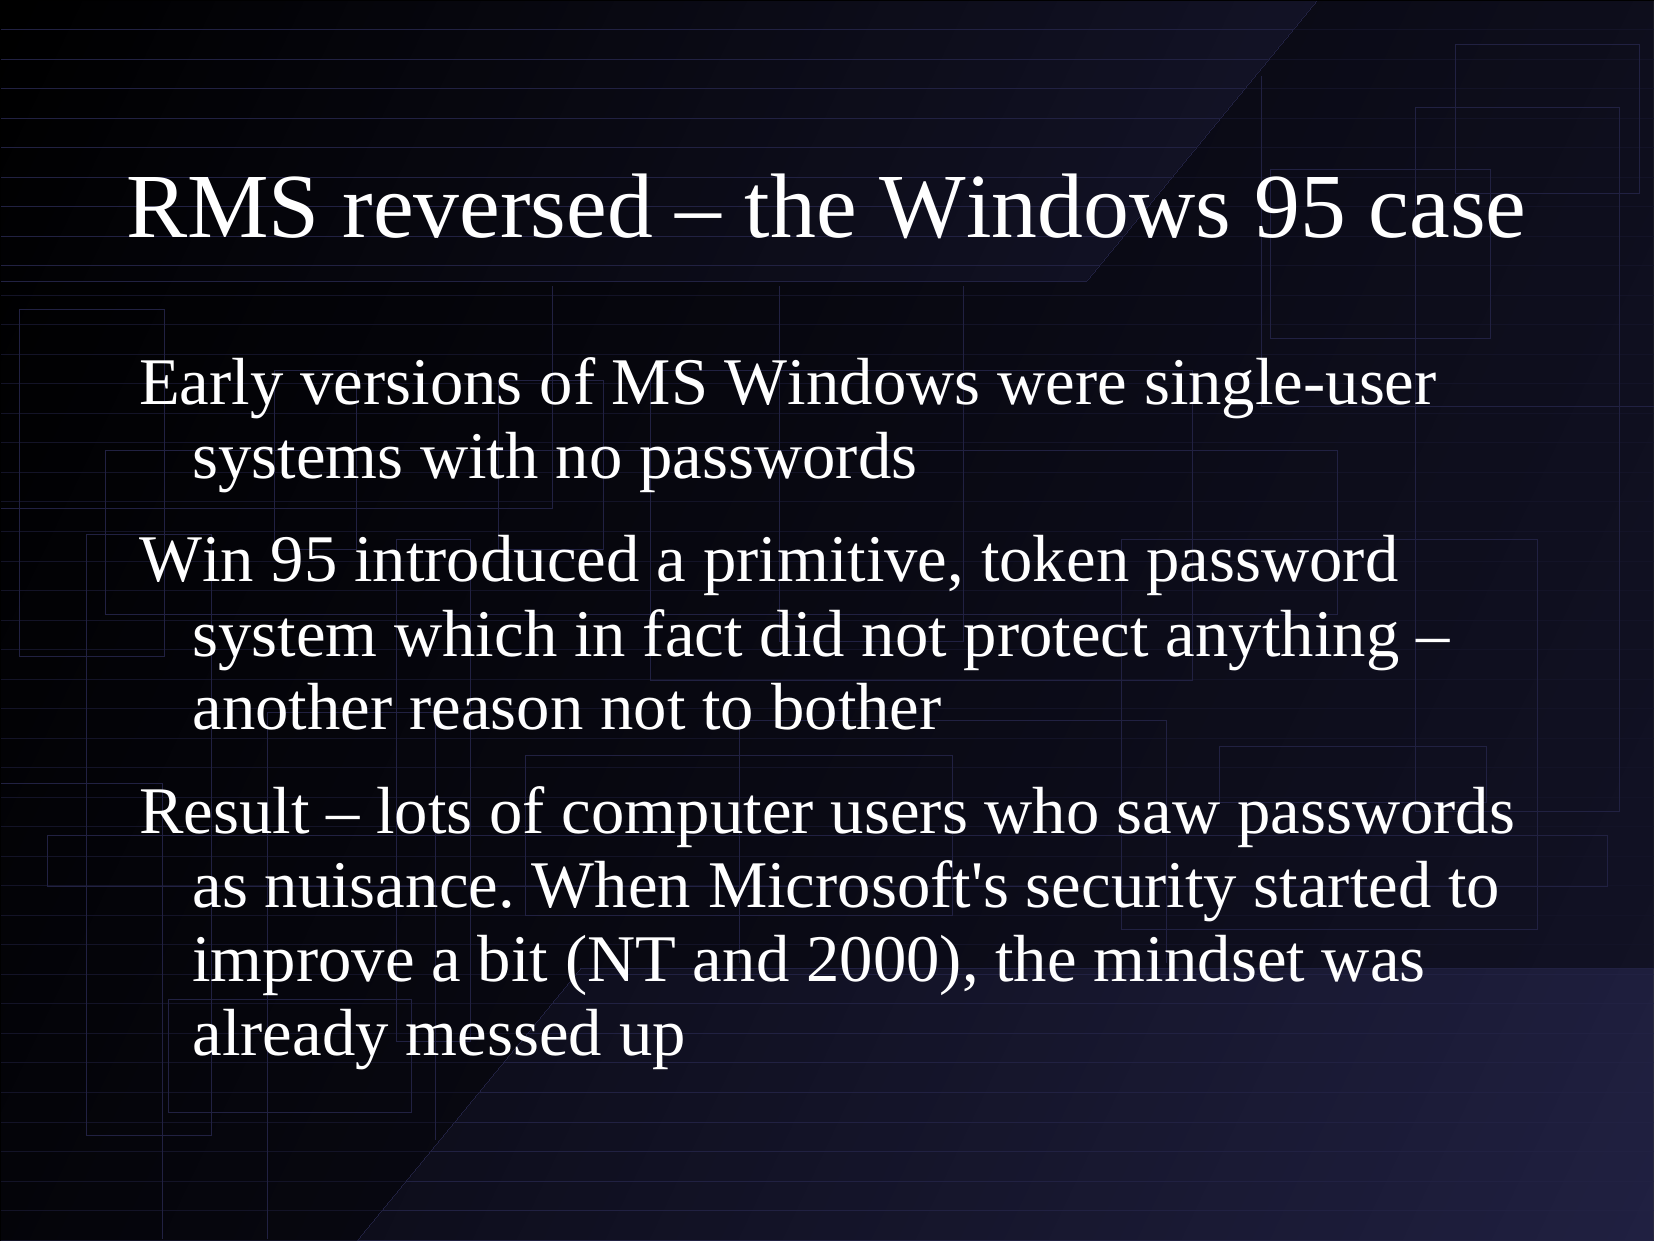

# RMS reversed – the Windows 95 case
Early versions of MS Windows were single-user systems with no passwords
Win 95 introduced a primitive, token password system which in fact did not protect anything – another reason not to bother
Result – lots of computer users who saw passwords as nuisance. When Microsoft's security started to improve a bit (NT and 2000), the mindset was already messed up